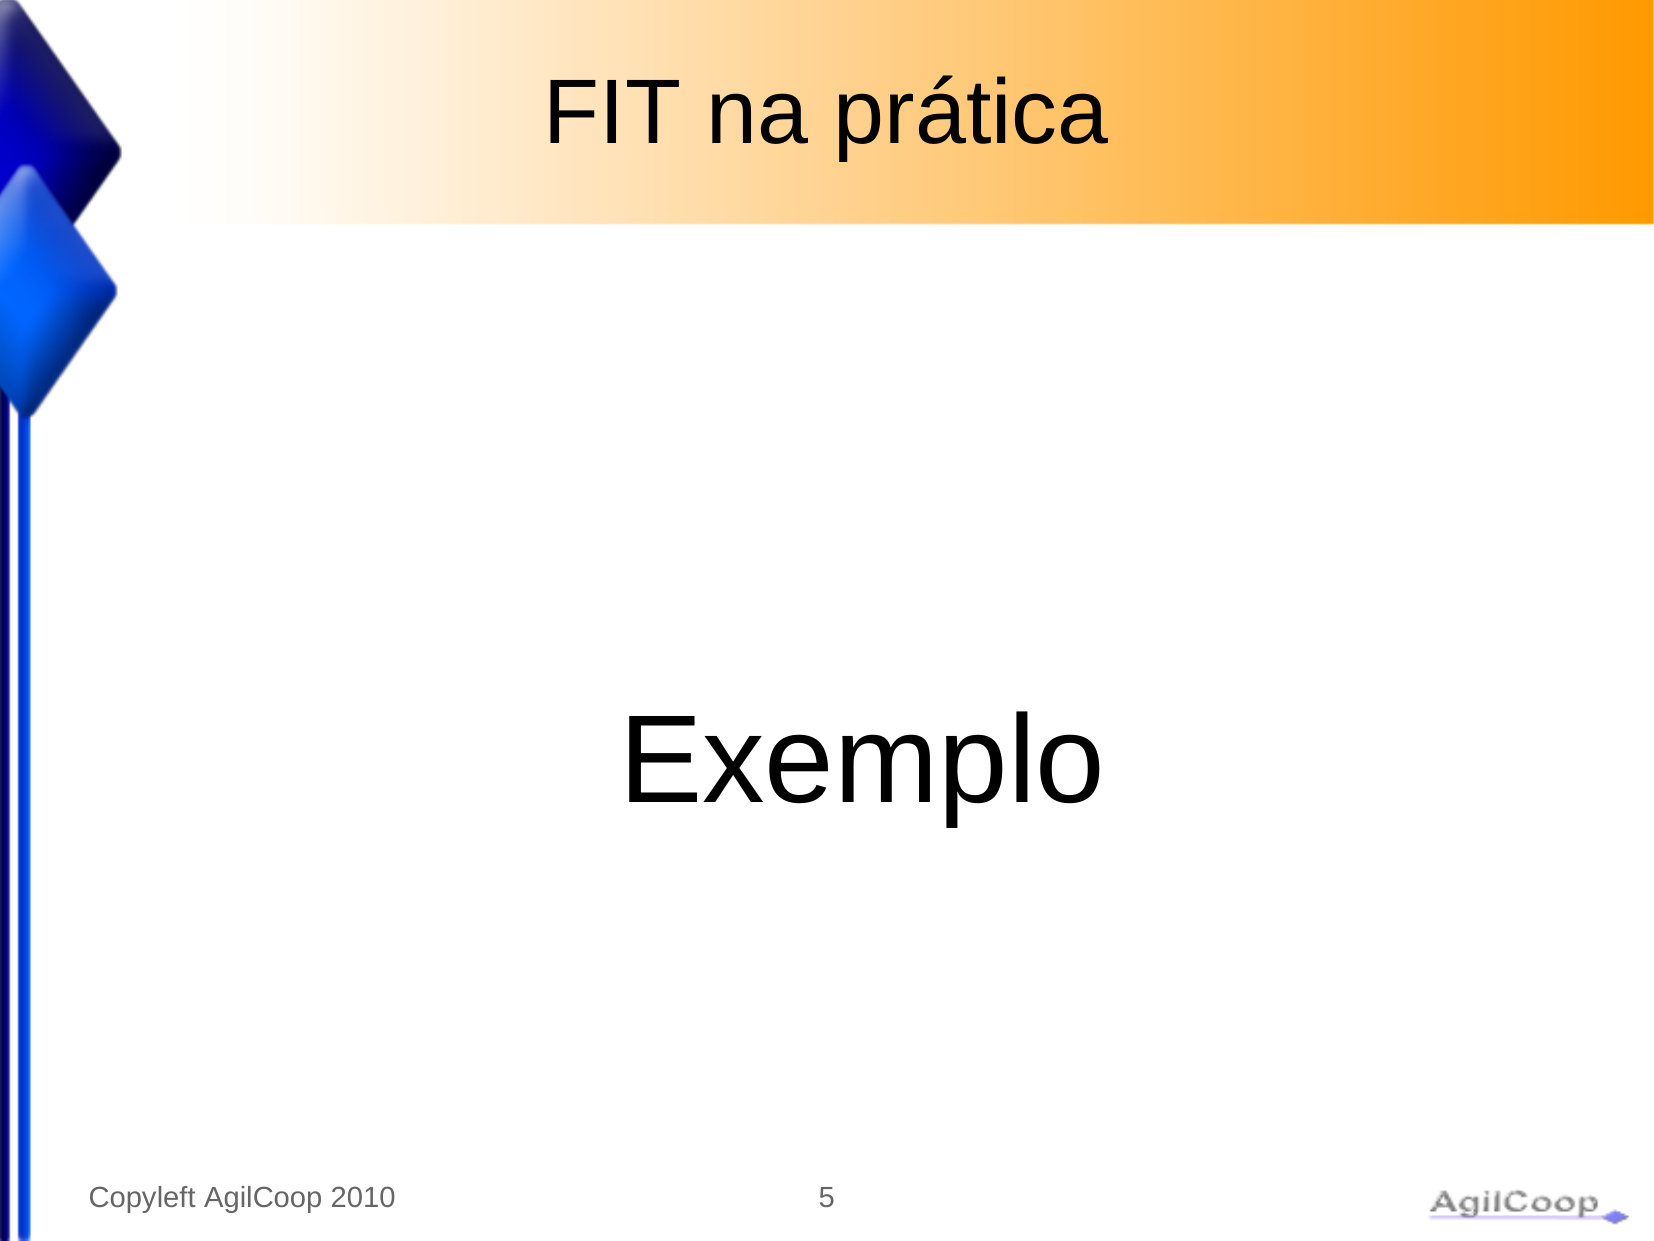

# FIT na prática
Exemplo
Copyleft AgilCoop 2010
5